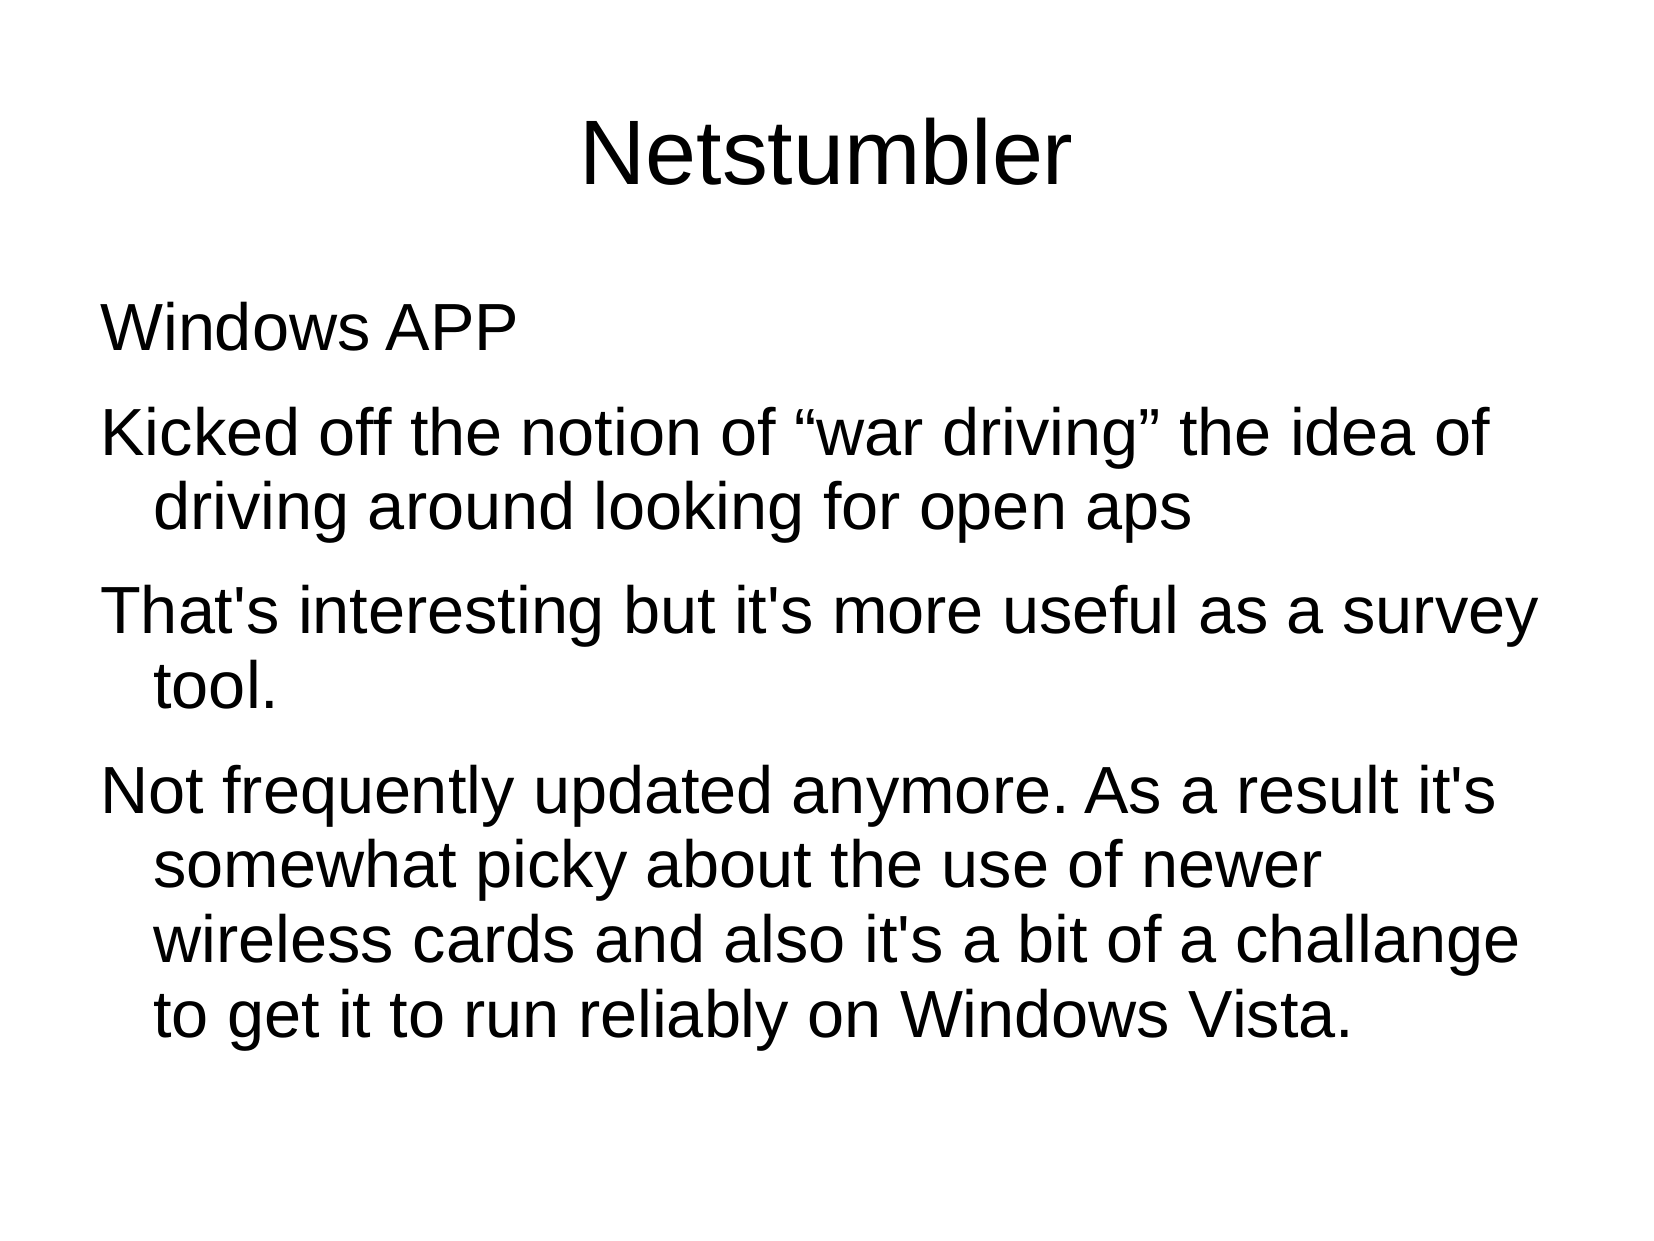

# Netstumbler
Windows APP
Kicked off the notion of “war driving” the idea of driving around looking for open aps
That's interesting but it's more useful as a survey tool.
Not frequently updated anymore. As a result it's somewhat picky about the use of newer wireless cards and also it's a bit of a challange to get it to run reliably on Windows Vista.